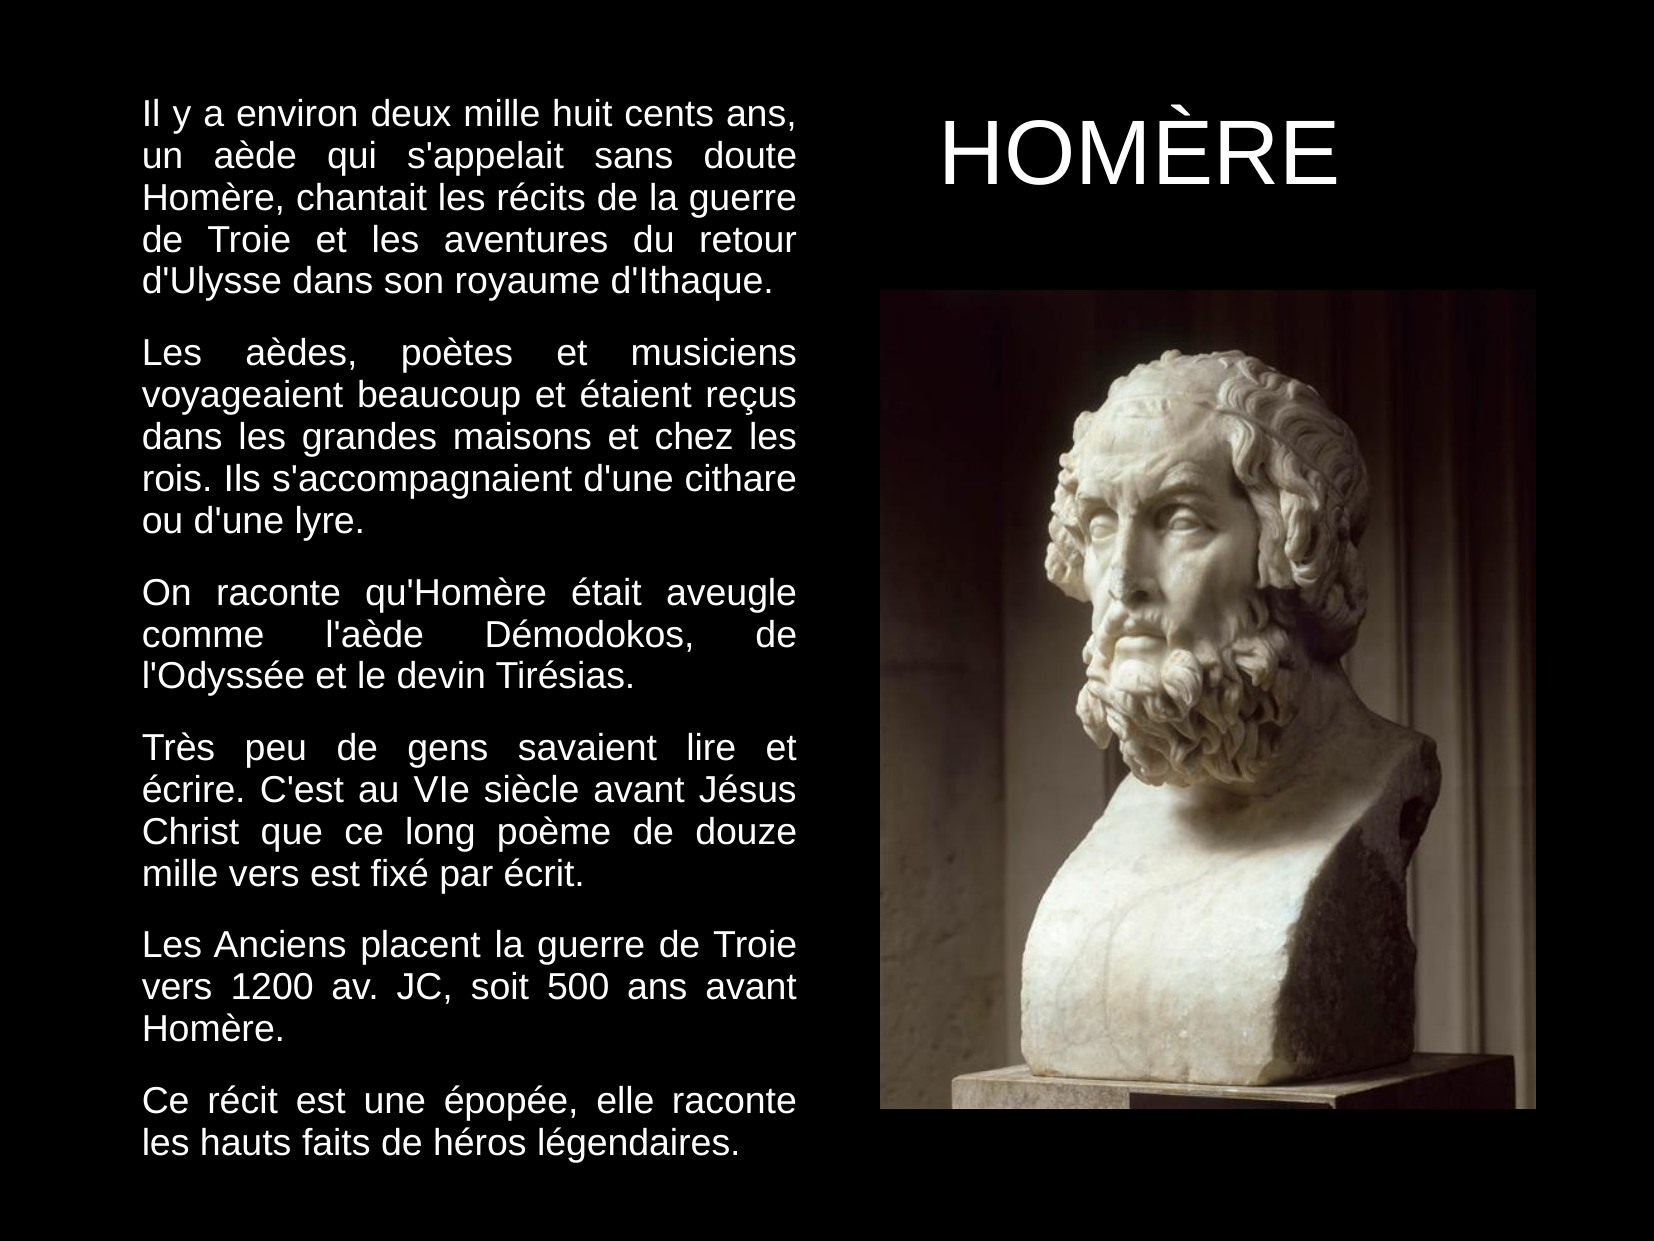

# HOMÈRE
Il y a environ deux mille huit cents ans, un aède qui s'appelait sans doute Homère, chantait les récits de la guerre de Troie et les aventures du retour d'Ulysse dans son royaume d'Ithaque.
Les aèdes, poètes et musiciens voyageaient beaucoup et étaient reçus dans les grandes maisons et chez les rois. Ils s'accompagnaient d'une cithare ou d'une lyre.
On raconte qu'Homère était aveugle comme l'aède Démodokos, de l'Odyssée et le devin Tirésias.
Très peu de gens savaient lire et écrire. C'est au VIe siècle avant Jésus Christ que ce long poème de douze mille vers est fixé par écrit.
Les Anciens placent la guerre de Troie vers 1200 av. JC, soit 500 ans avant Homère.
Ce récit est une épopée, elle raconte les hauts faits de héros légendaires.